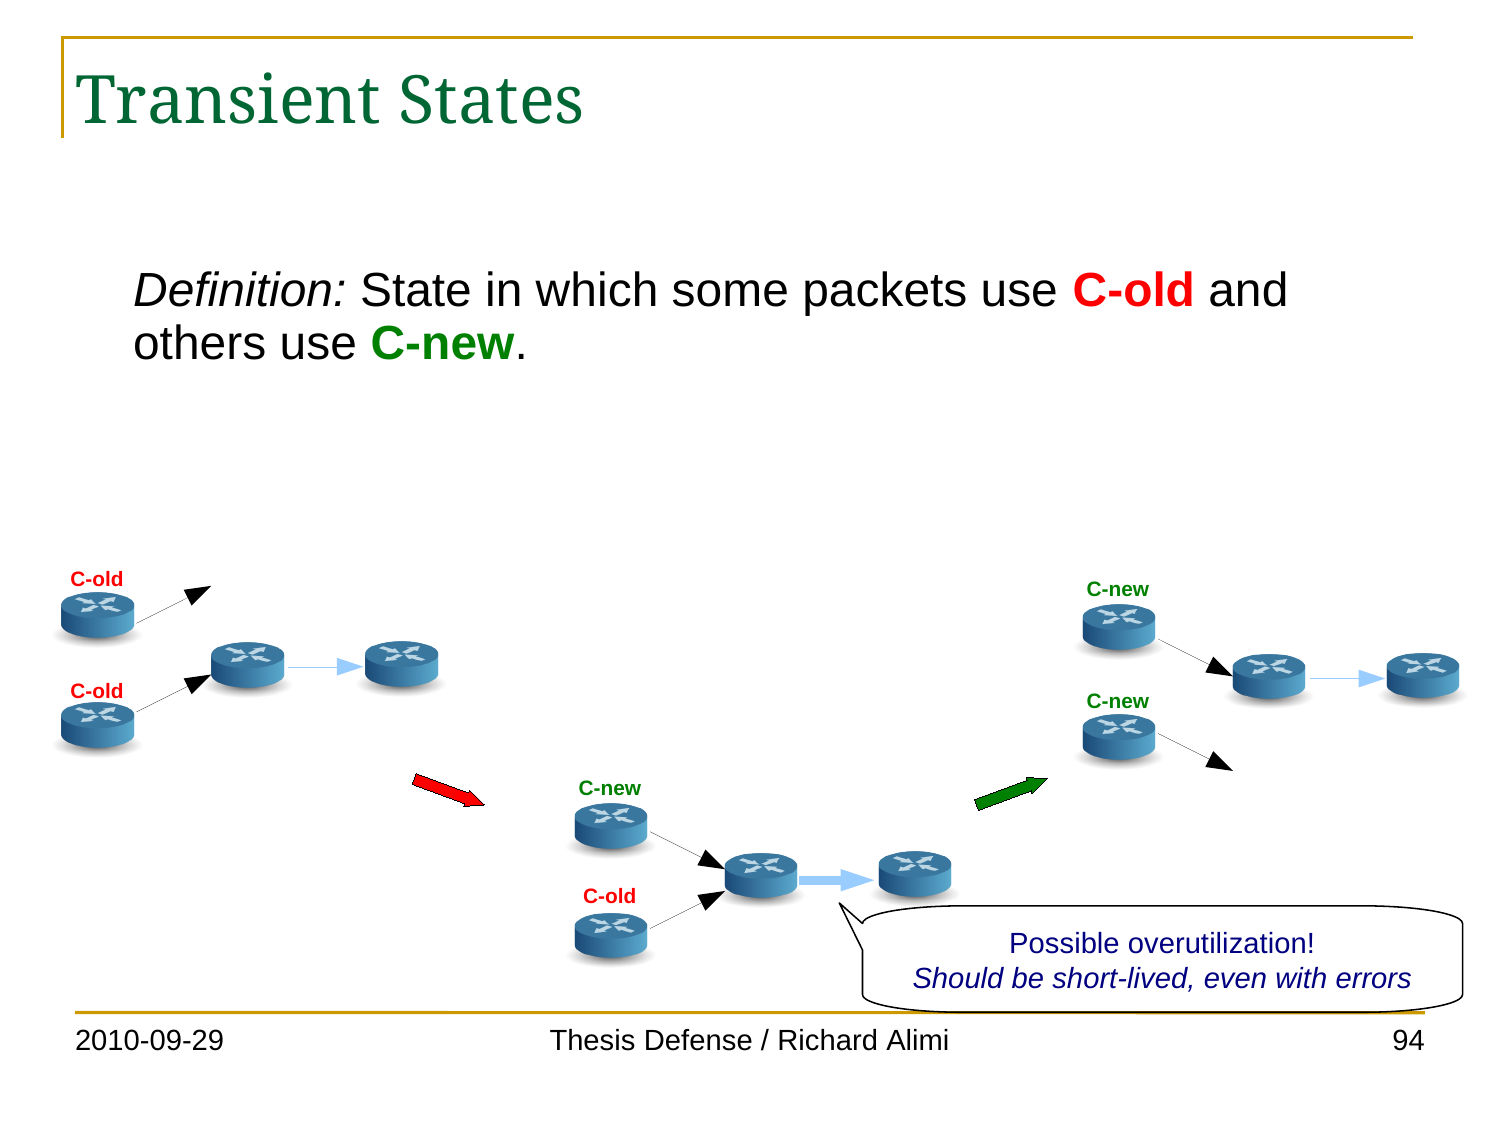

# Transient States
Definition: State in which some packets use C-old and others use C-new.
C-old
C-old
C-new
C-new
C-new
C-old
Possible overutilization!
Should be short-lived, even with errors
2010-09-29
Thesis Defense / Richard Alimi
94